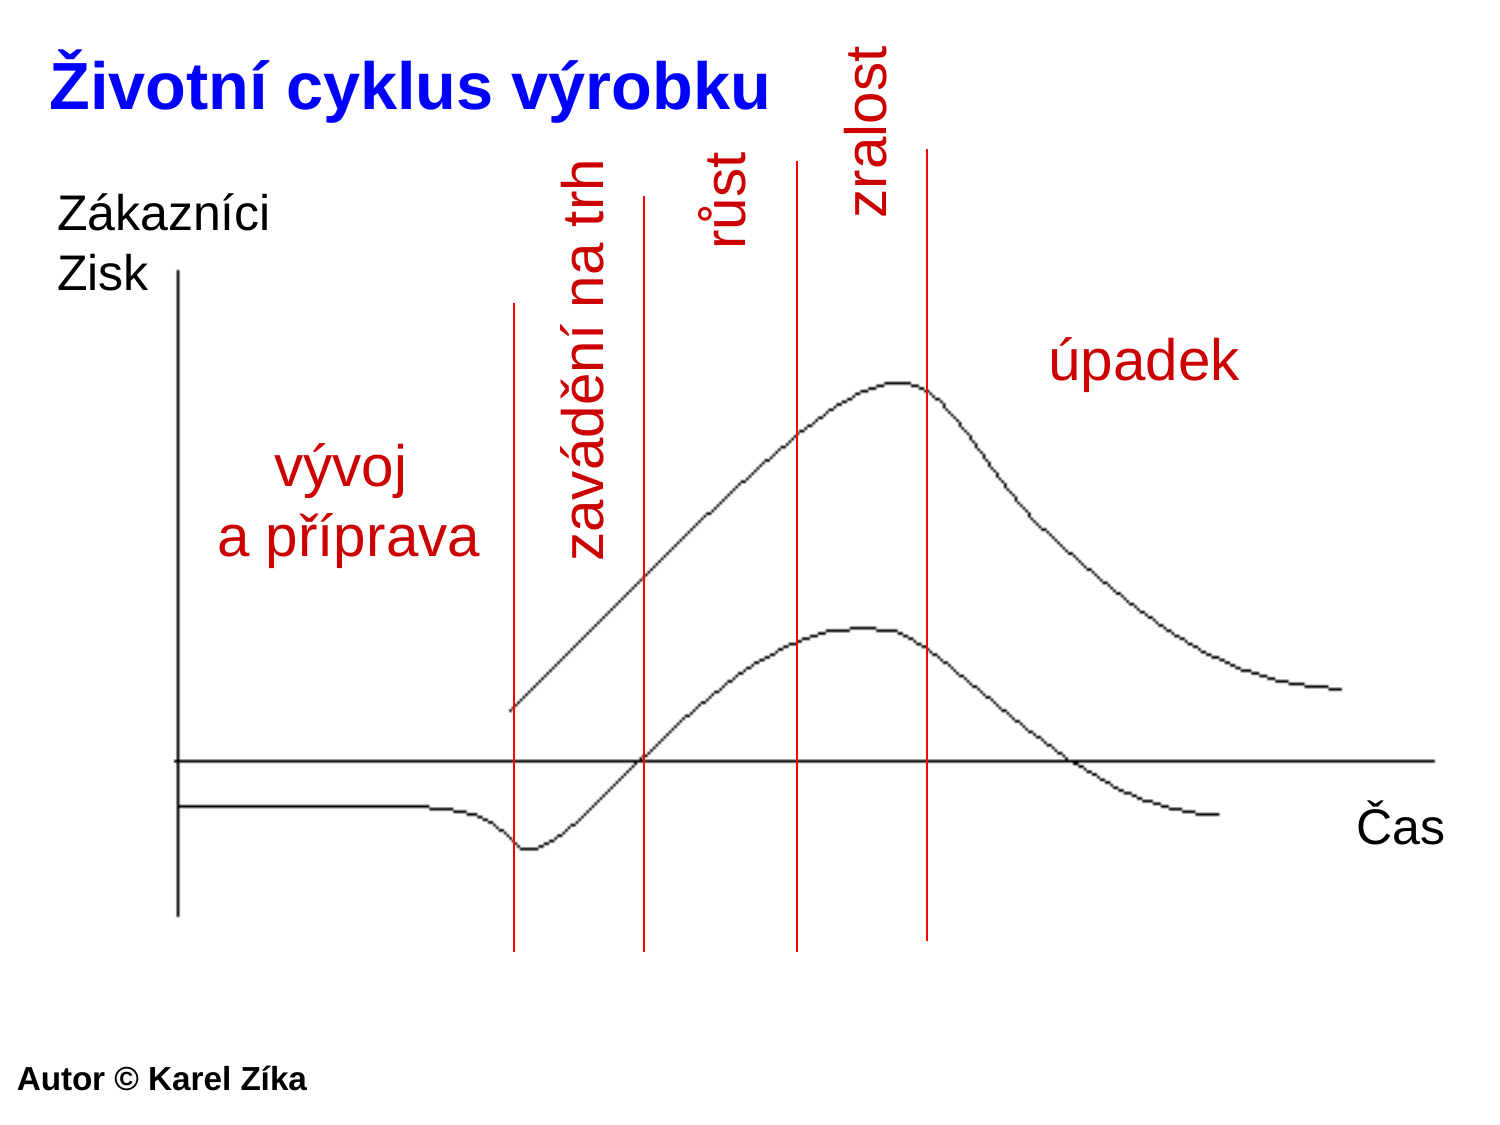

Životní cyklus výrobku
zralost
růst
Zákazníci
Zisk
úpadek
zavádění na trh
vývoj
a příprava
Čas
Autor © Karel Zíka